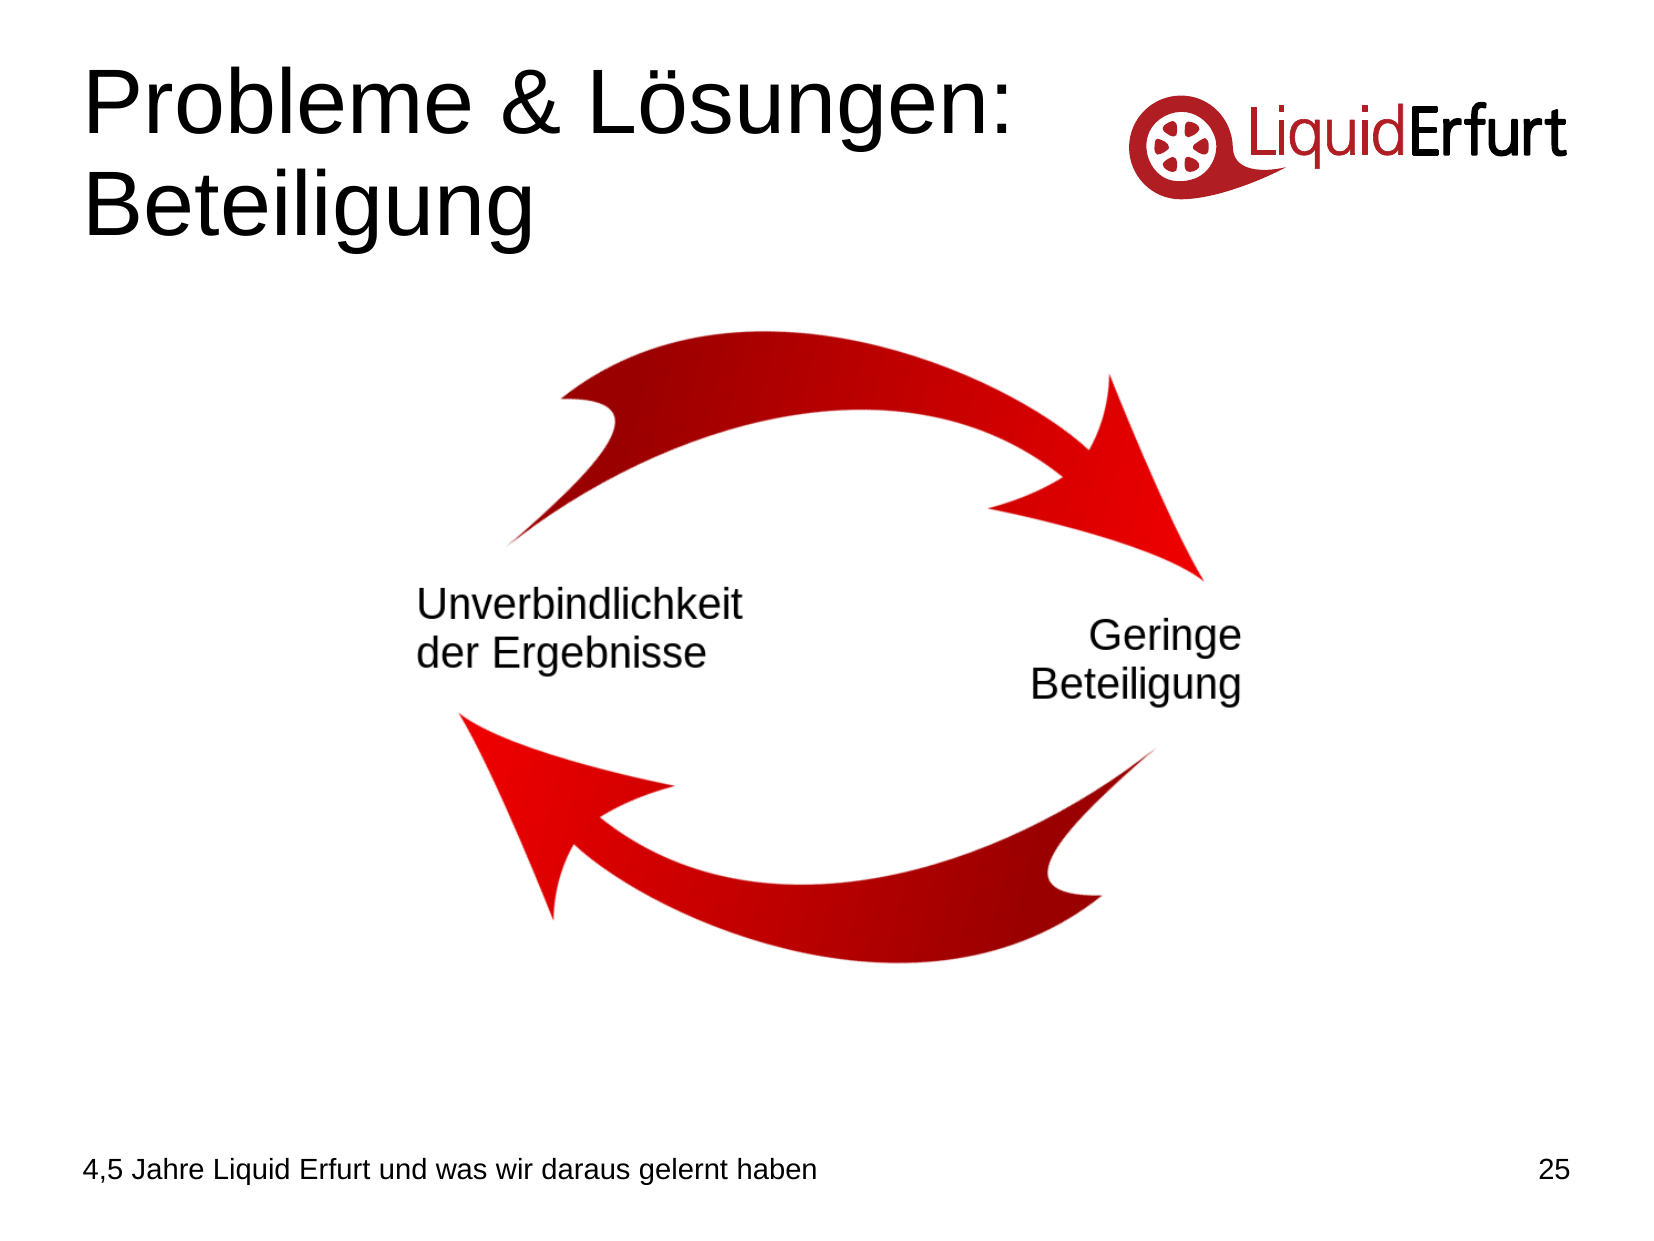

# Probleme & Lösungen: Beteiligung
4,5 Jahre Liquid Erfurt und was wir daraus gelernt haben
25